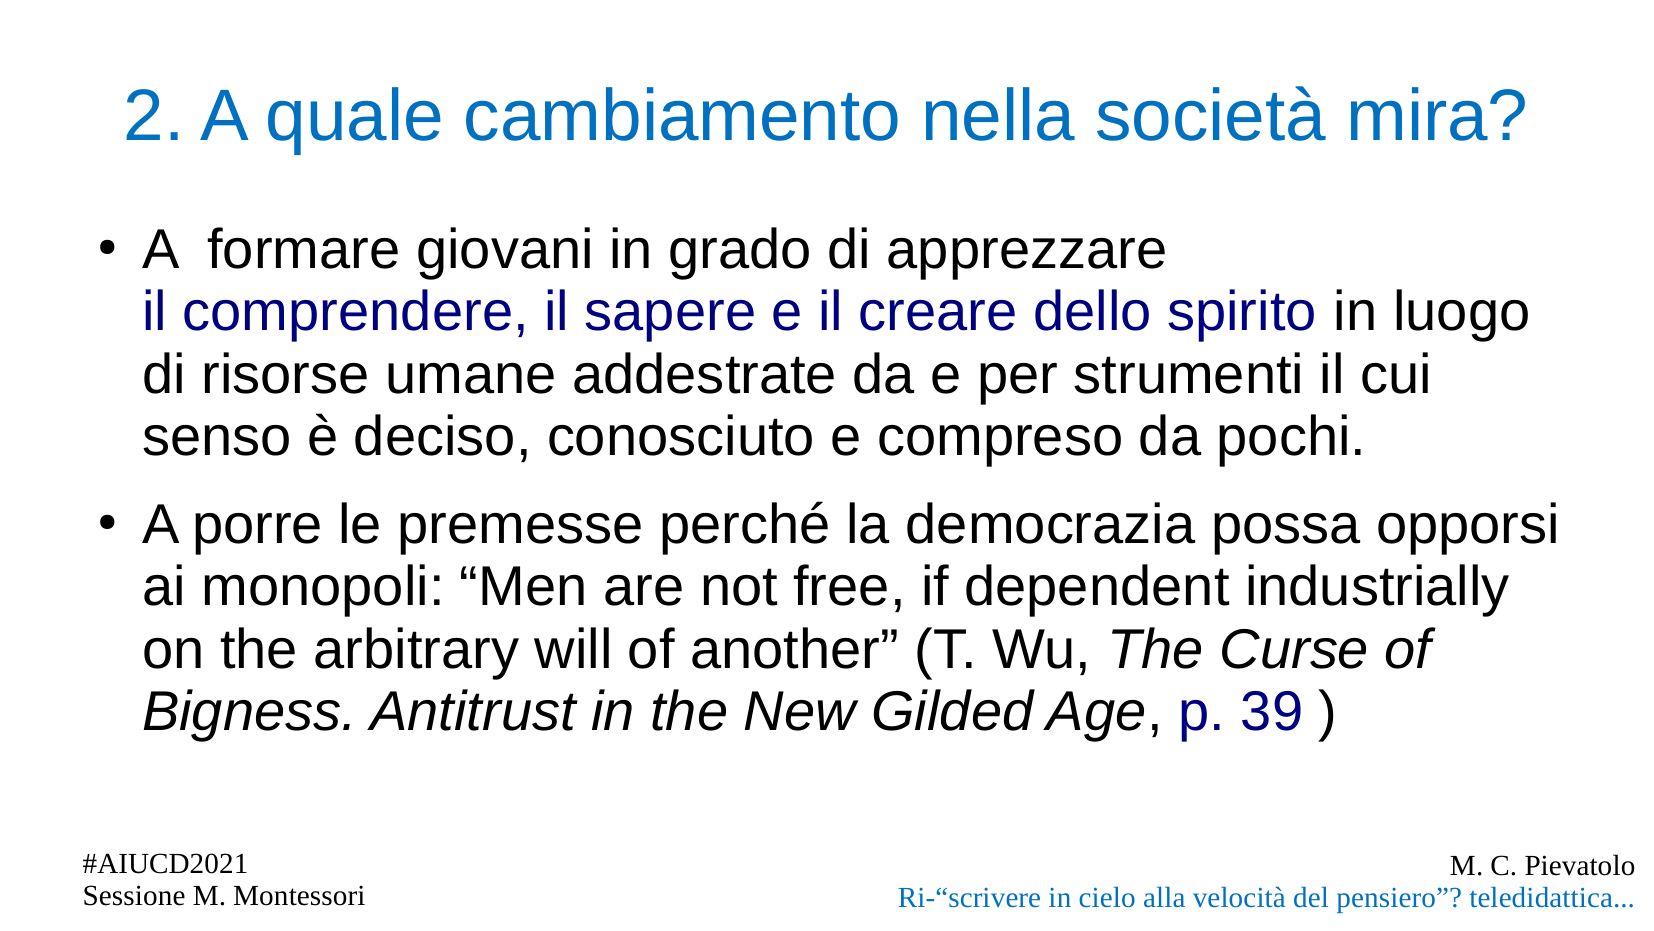

# 2. A quale cambiamento nella società mira?
A formare giovani in grado di apprezzare il comprendere, il sapere e il creare dello spirito in luogo di risorse umane addestrate da e per strumenti il cui senso è deciso, conosciuto e compreso da pochi.
A porre le premesse perché la democrazia possa opporsi ai monopoli: “Men are not free, if dependent industrially on the arbitrary will of another” (T. Wu, The Curse of Bigness. Antitrust in the New Gilded Age, p. 39 )
M. C. Pievatolo
Ri-“scrivere in cielo alla velocità del pensiero”? teledidattica...